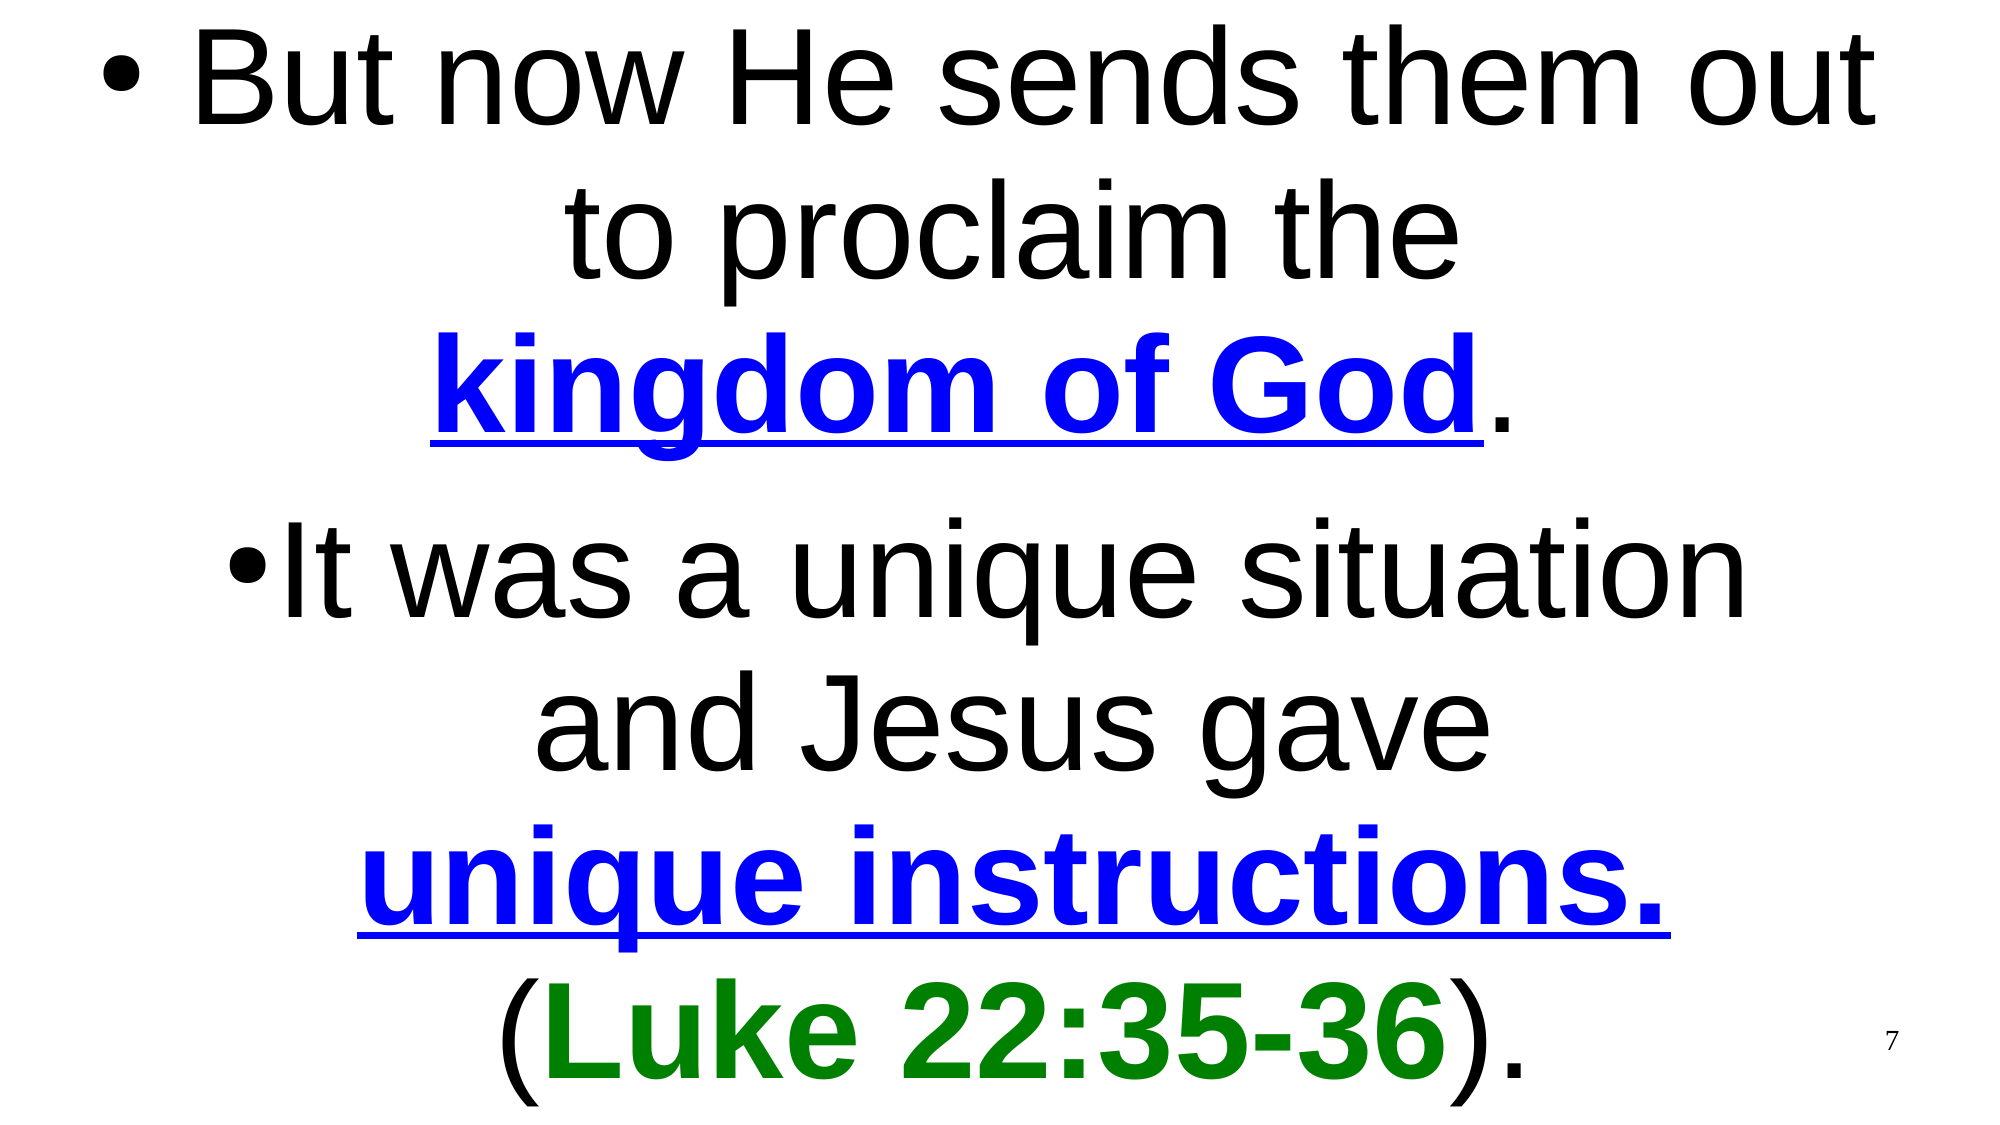

# But now He sends them out to proclaim the kingdom of God.
It was a unique situation
and Jesus gave
unique instructions.
(Luke 22:35-36).
7